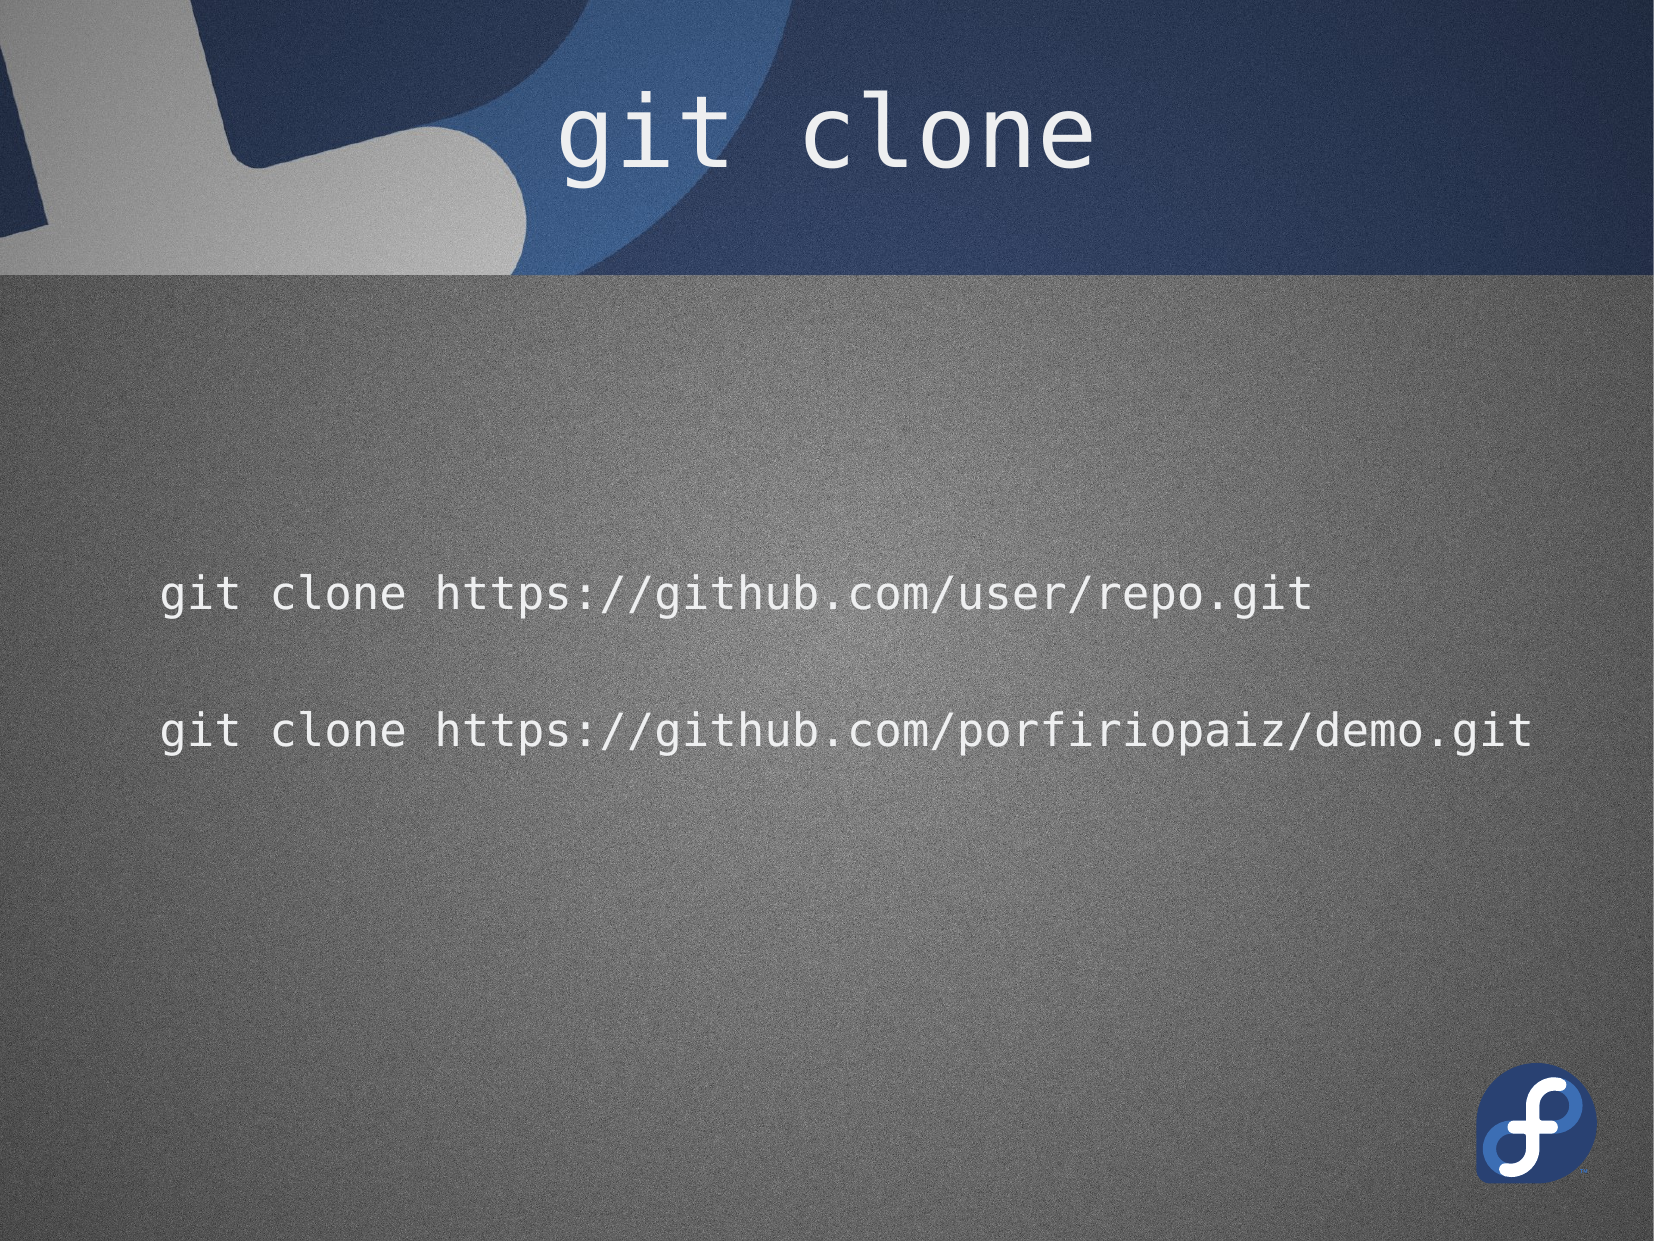

# git clone
git clone https://github.com/user/repo.git
git clone https://github.com/porfiriopaiz/demo.git